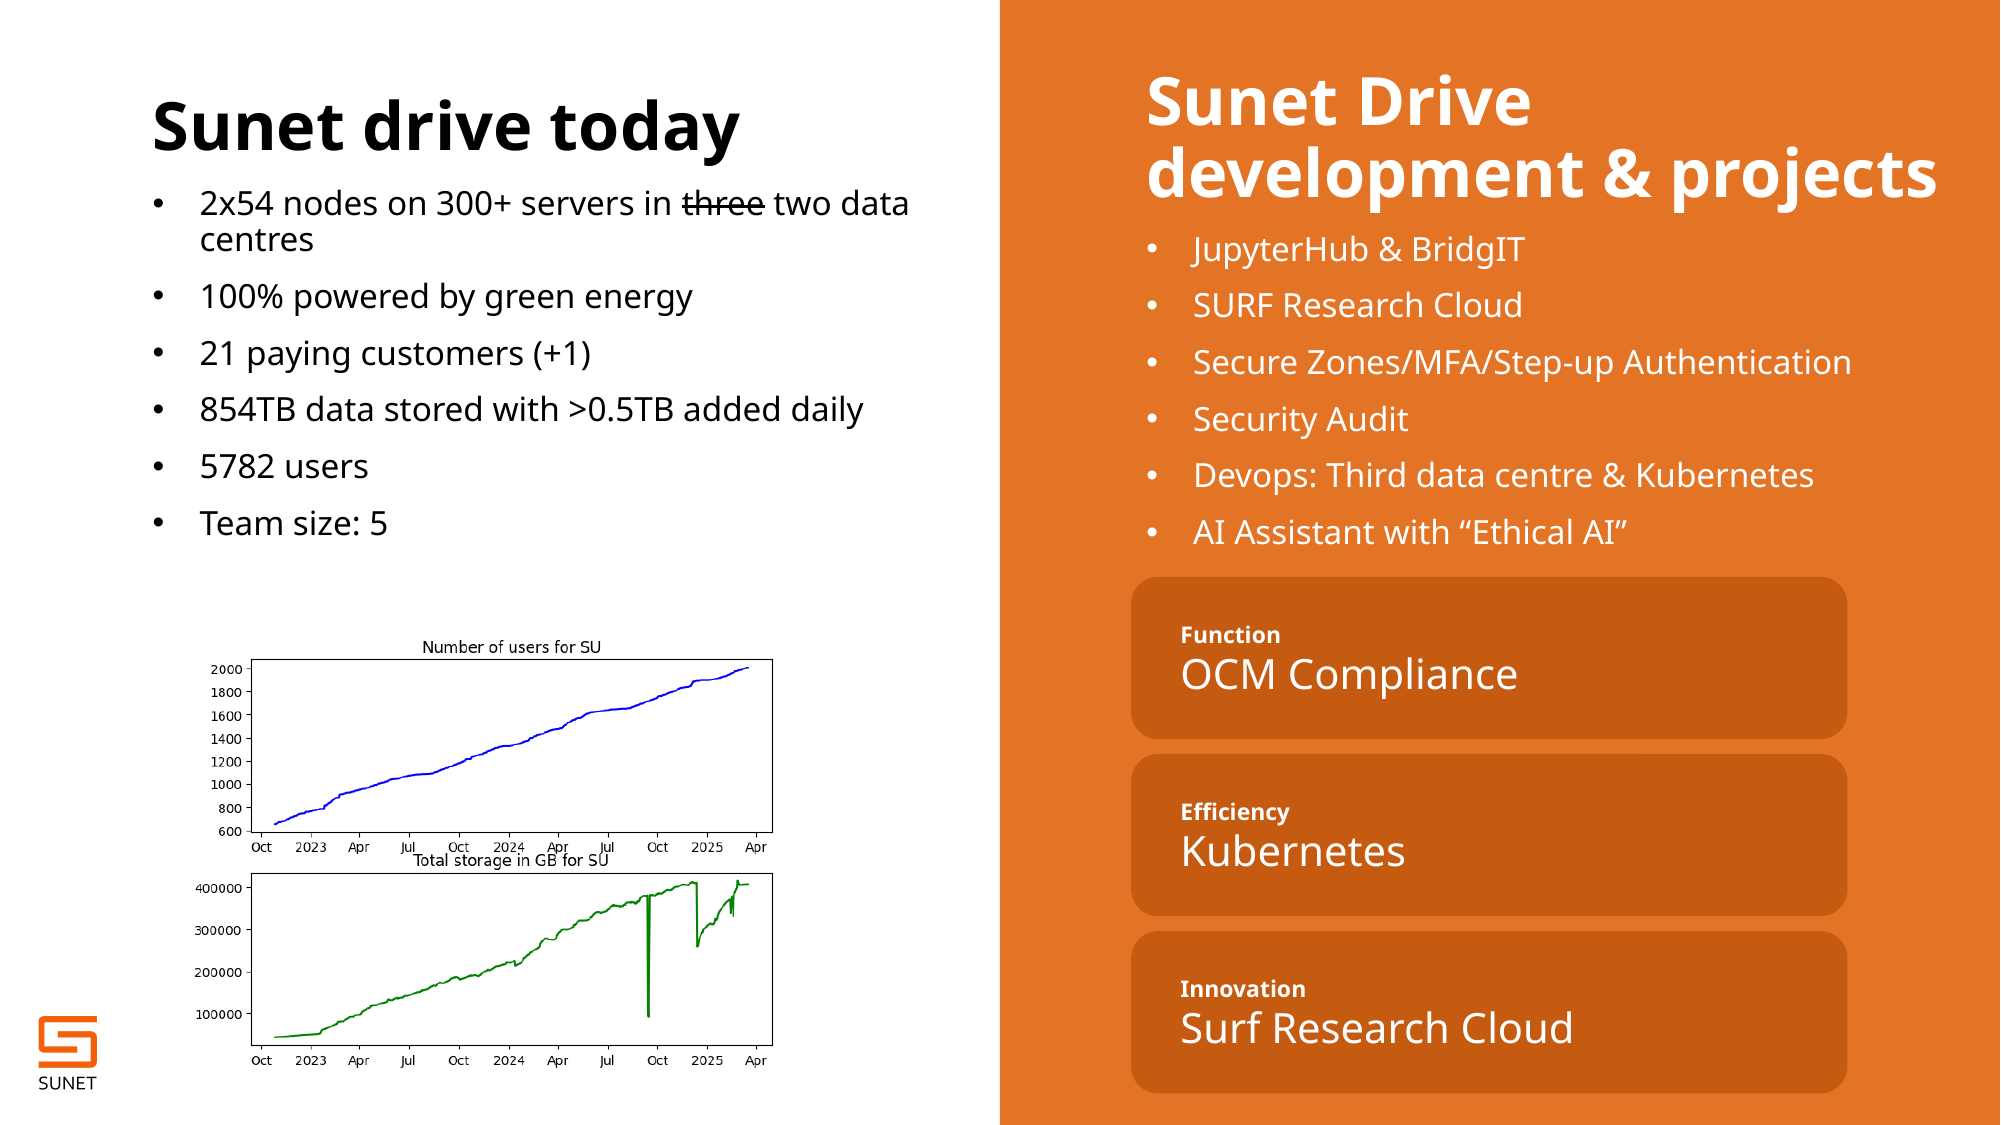

Sunet Drive
development & projects
# Sunet drive today
2x54 nodes on 300+ servers in three two data centres
100% powered by green energy
21 paying customers (+1)
854TB data stored with >0.5TB added daily
5782 users
Team size: 5
JupyterHub & BridgIT
SURF Research Cloud
Secure Zones/MFA/Step-up Authentication
Security Audit
Devops: Third data centre & Kubernetes
AI Assistant with “Ethical AI”
Function
OCM Compliance
Efficiency
Kubernetes
Innovation
Surf Research Cloud